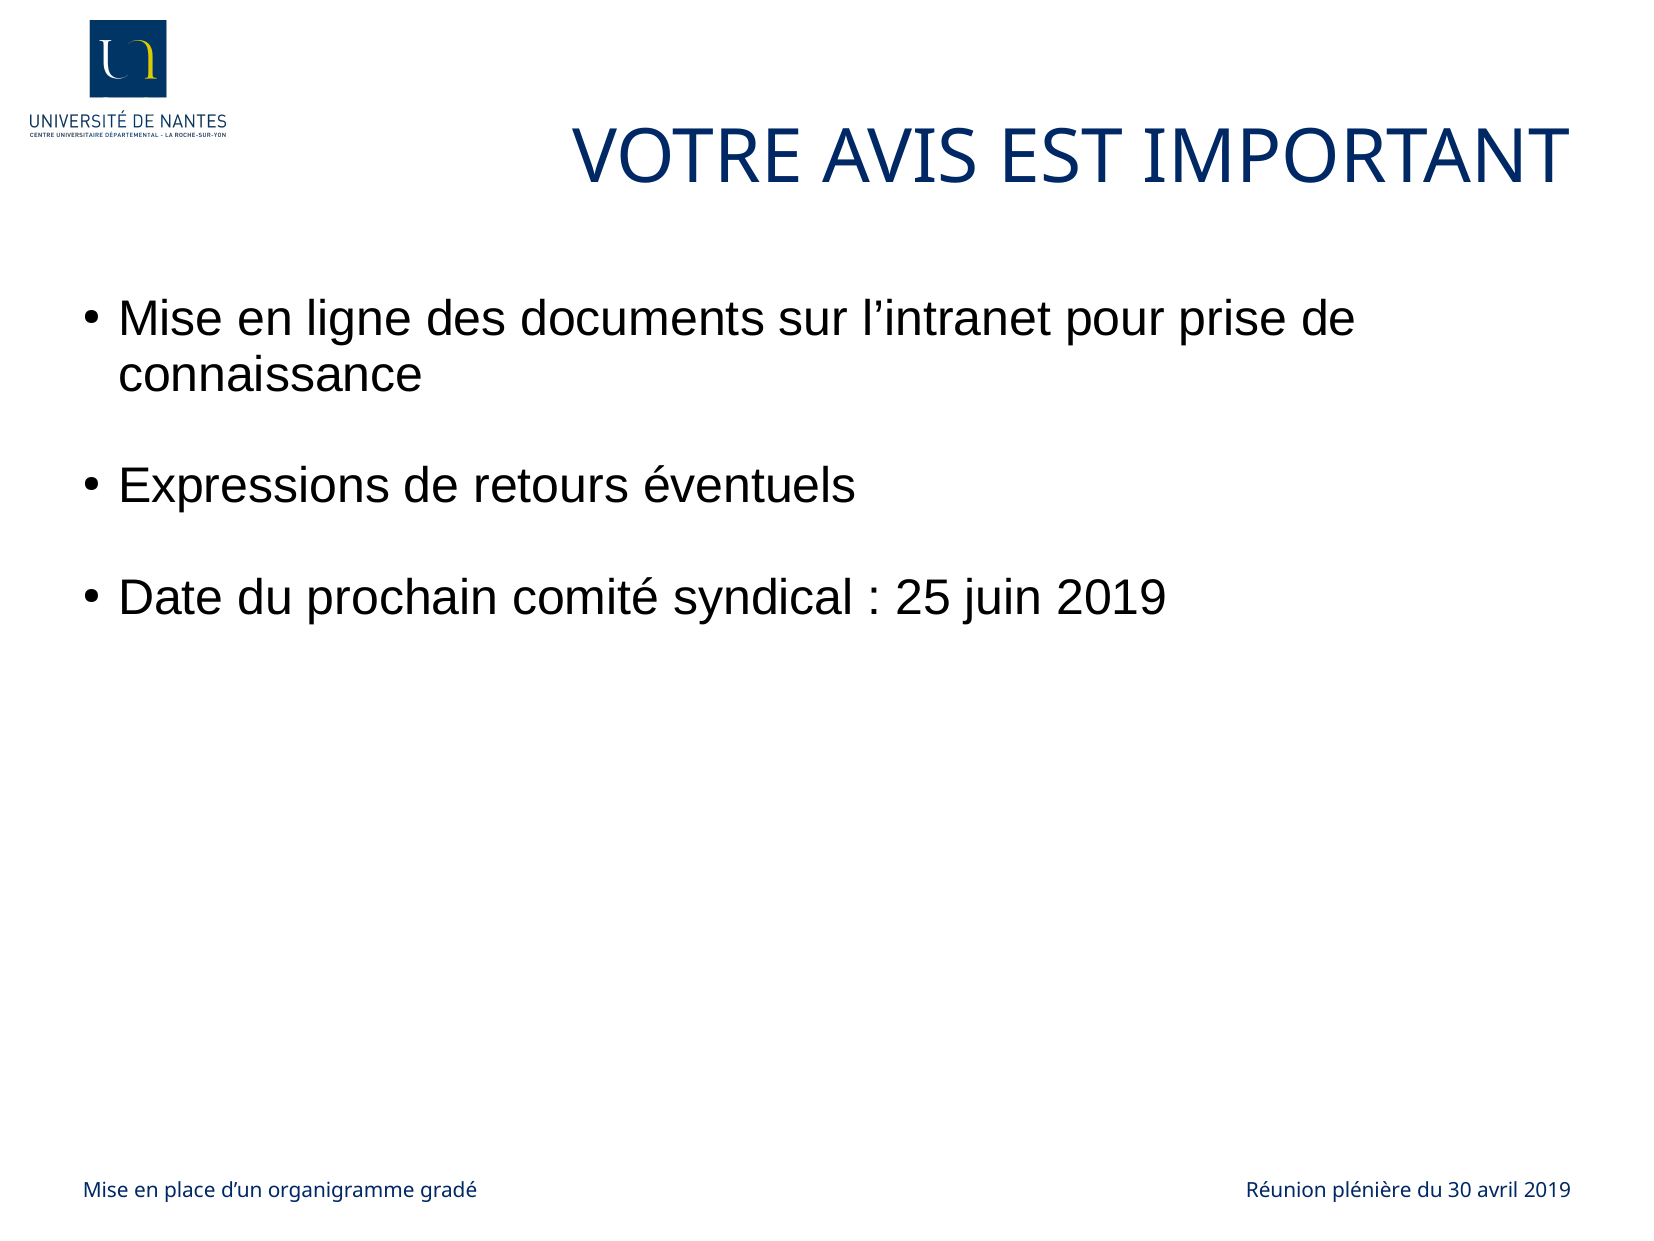

# Votre avis est important
Mise en ligne des documents sur l’intranet pour prise de connaissance
Expressions de retours éventuels
Date du prochain comité syndical : 25 juin 2019